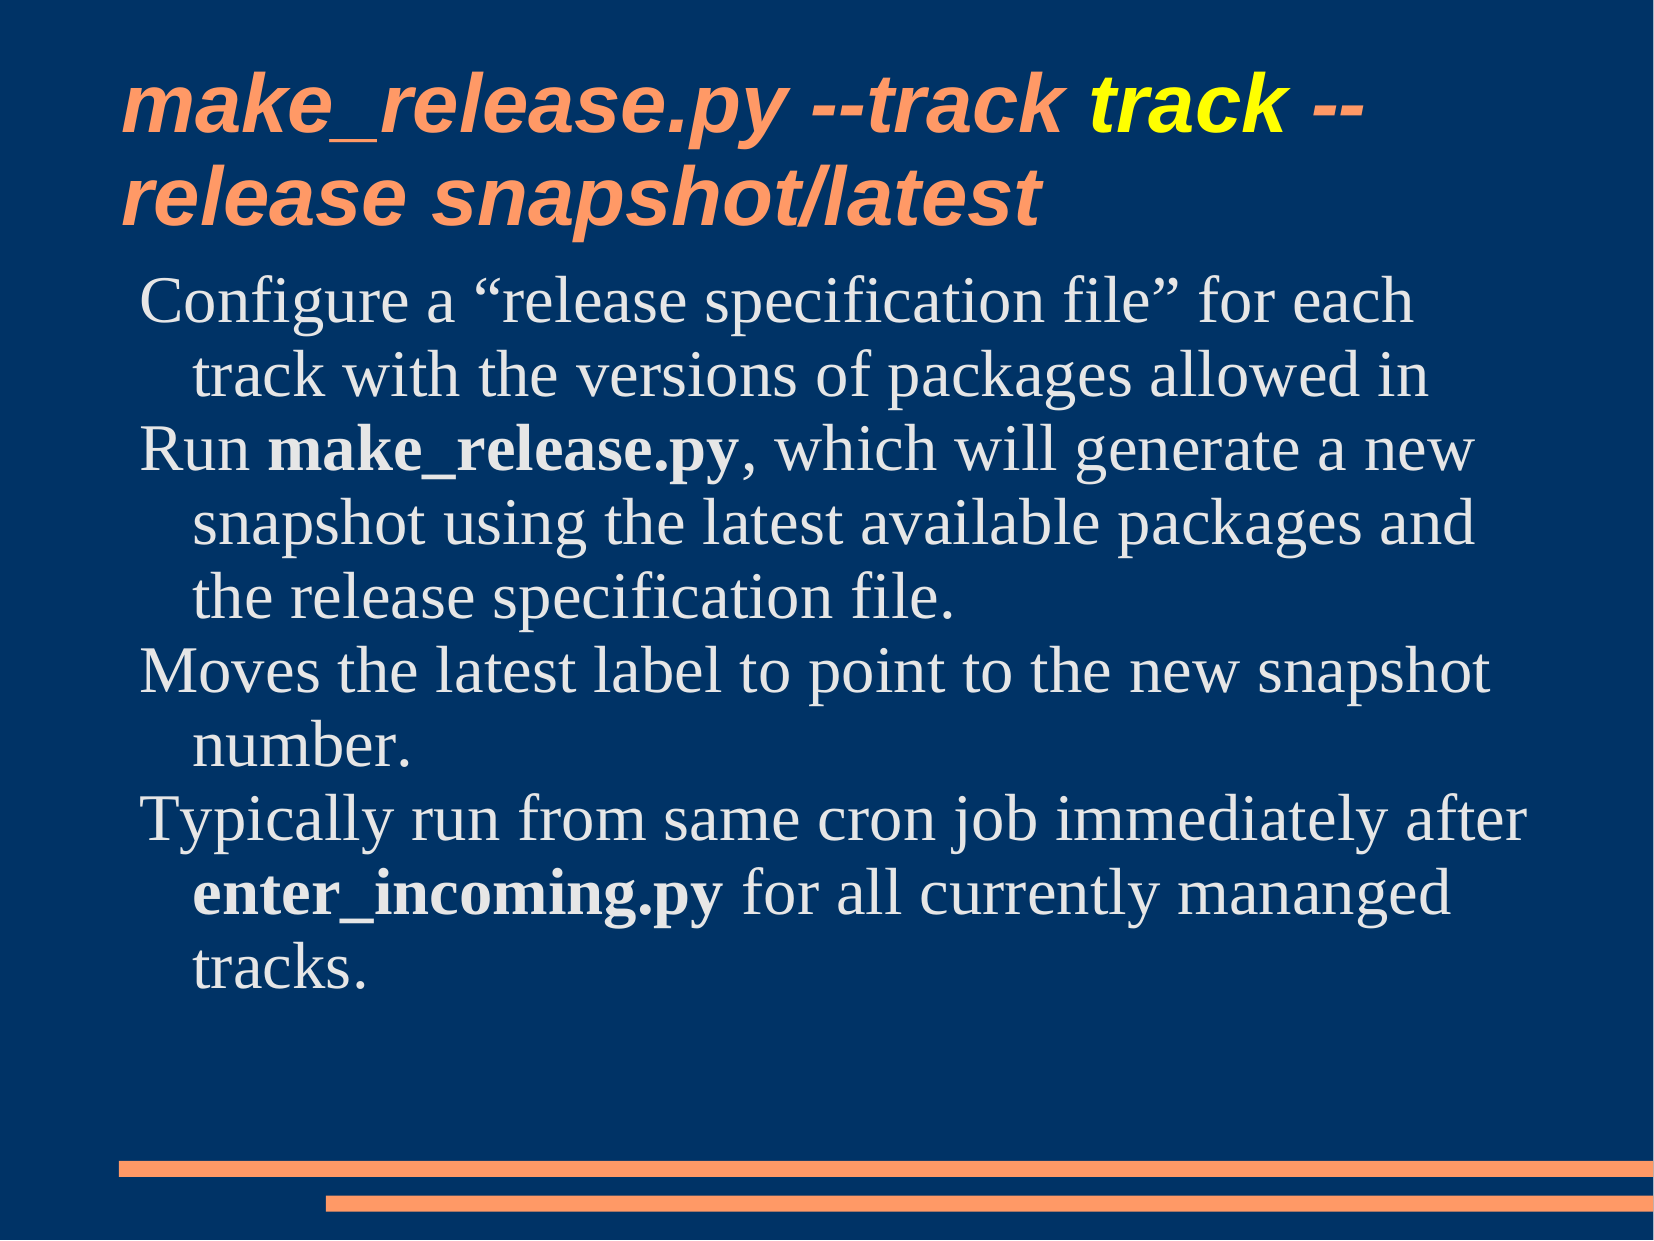

# make_release.py --track track --release snapshot/latest
Configure a “release specification file” for each track with the versions of packages allowed in
Run make_release.py, which will generate a new snapshot using the latest available packages and the release specification file.
Moves the latest label to point to the new snapshot number.
Typically run from same cron job immediately after enter_incoming.py for all currently mananged tracks.